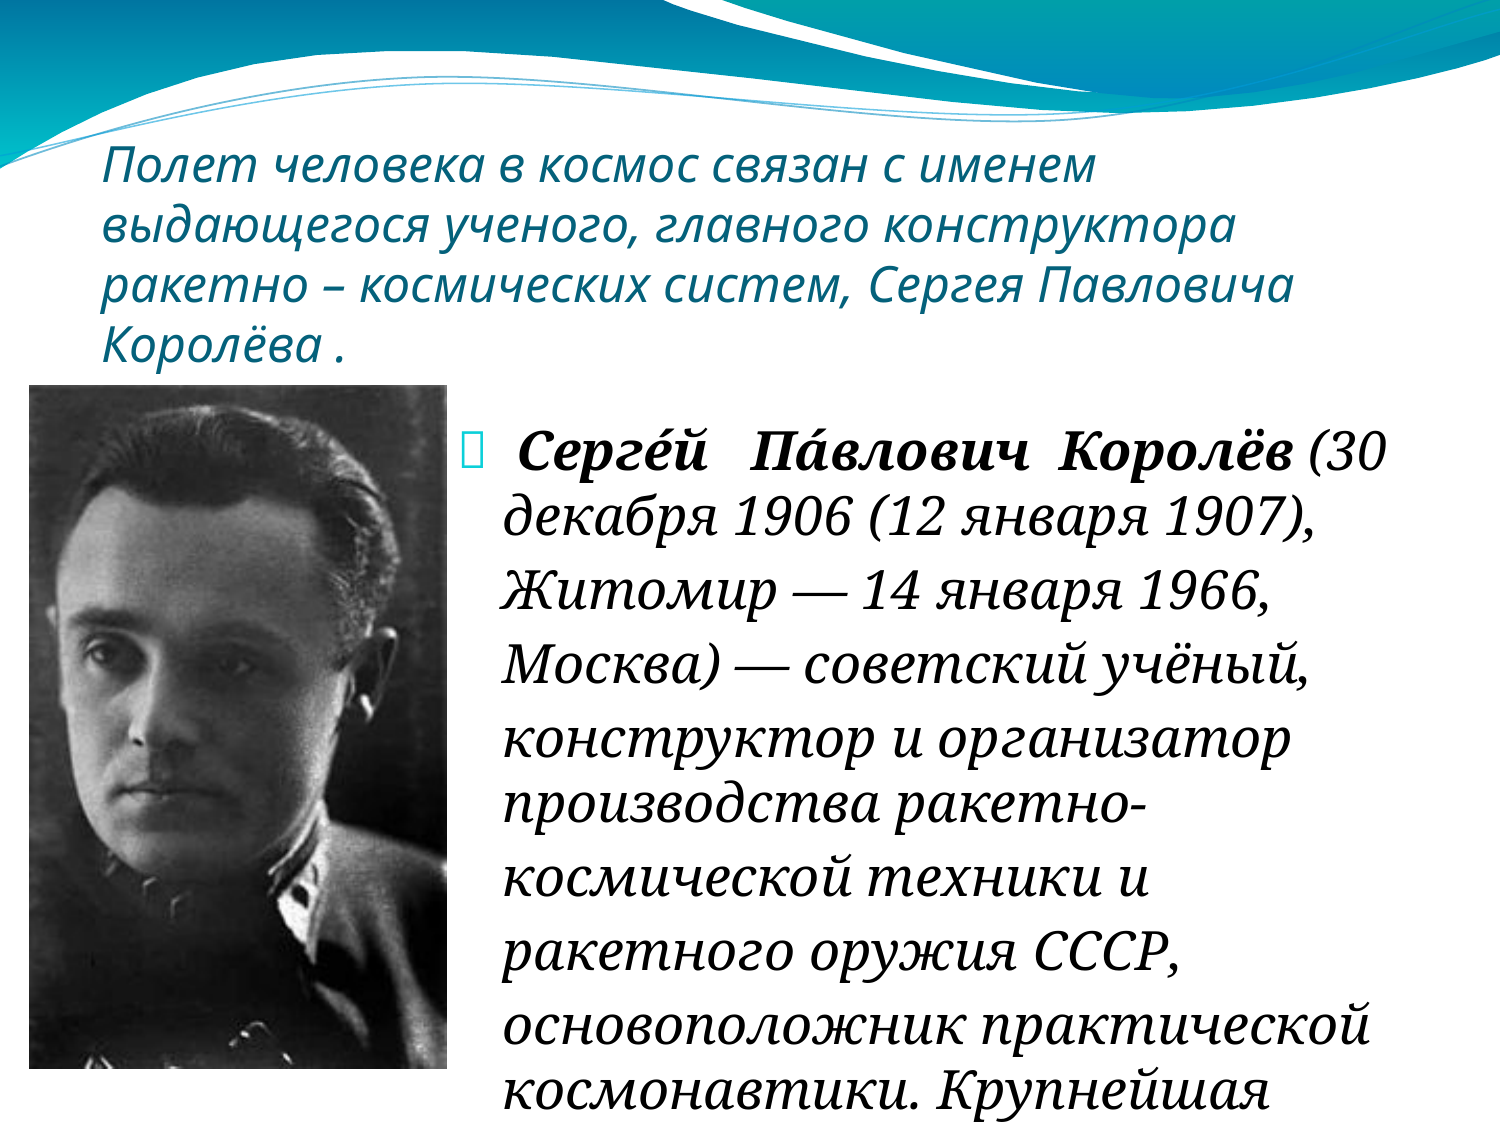

# Полет человека в космос связан с именем выдающегося ученого, главного конструктора ракетно – космических систем, Сергея Павловича Королёва .
 Серге́й Па́влович Королёв (30 декабря 1906 (12 января 1907), Житомир — 14 января 1966, Москва) — советский учёный, конструктор и организатор производства ракетно-космической техники и ракетного оружия СССР, основоположник практической космонавтики. Крупнейшая фигура XX века в области космического ракетостроения и кораблестроения.
 С. П. Королёв является создателем советской ракетно-космической техники, обеспечившей стратегический паритет и сделавшей СССР передовой ракетно-космической державой. Является ключевой фигурой в освоении человеком космоса. Благодаря его идеям был осуществлён запуск первого искусственного спутника Земли и первого космонавта Юрия Гагарина.